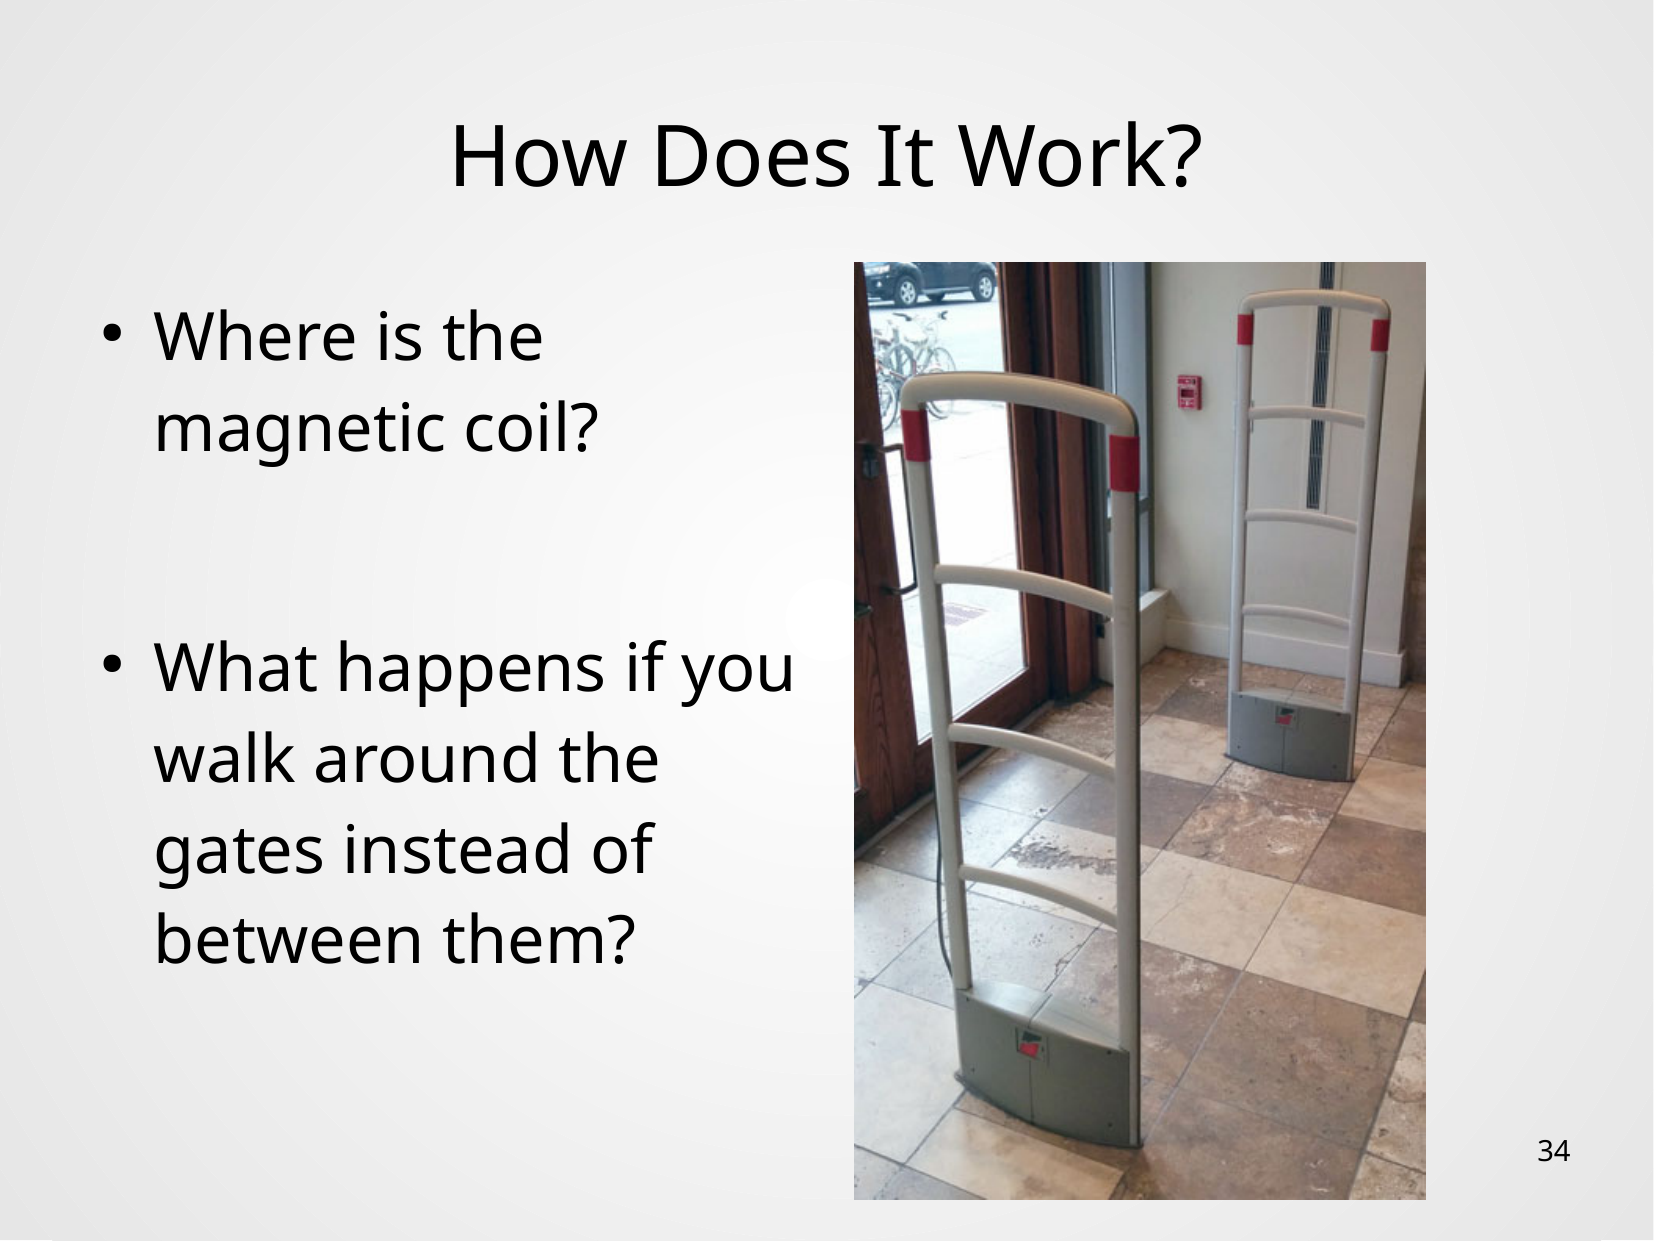

# How Does It Work?
Where is the magnetic coil?
What happens if you walk around the gates instead of between them?
34